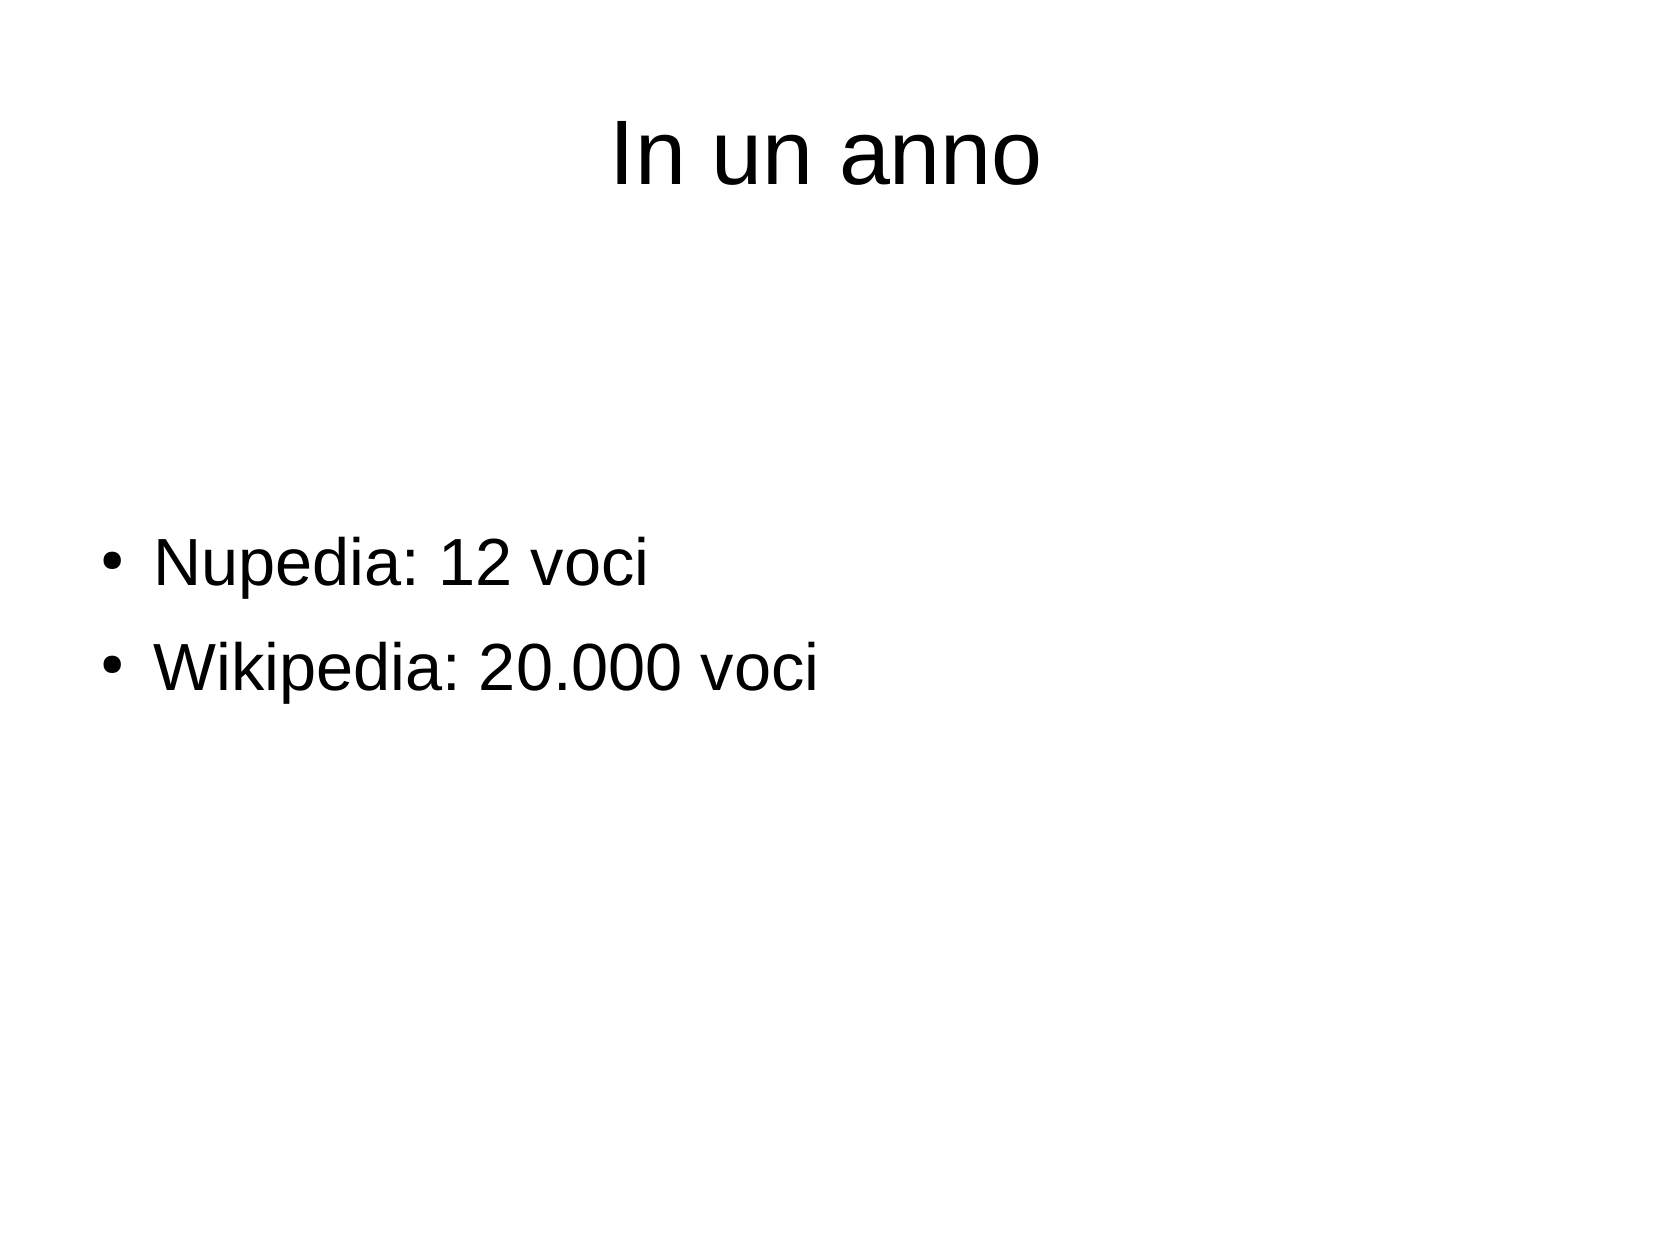

# In un anno
Nupedia: 12 voci
Wikipedia: 20.000 voci